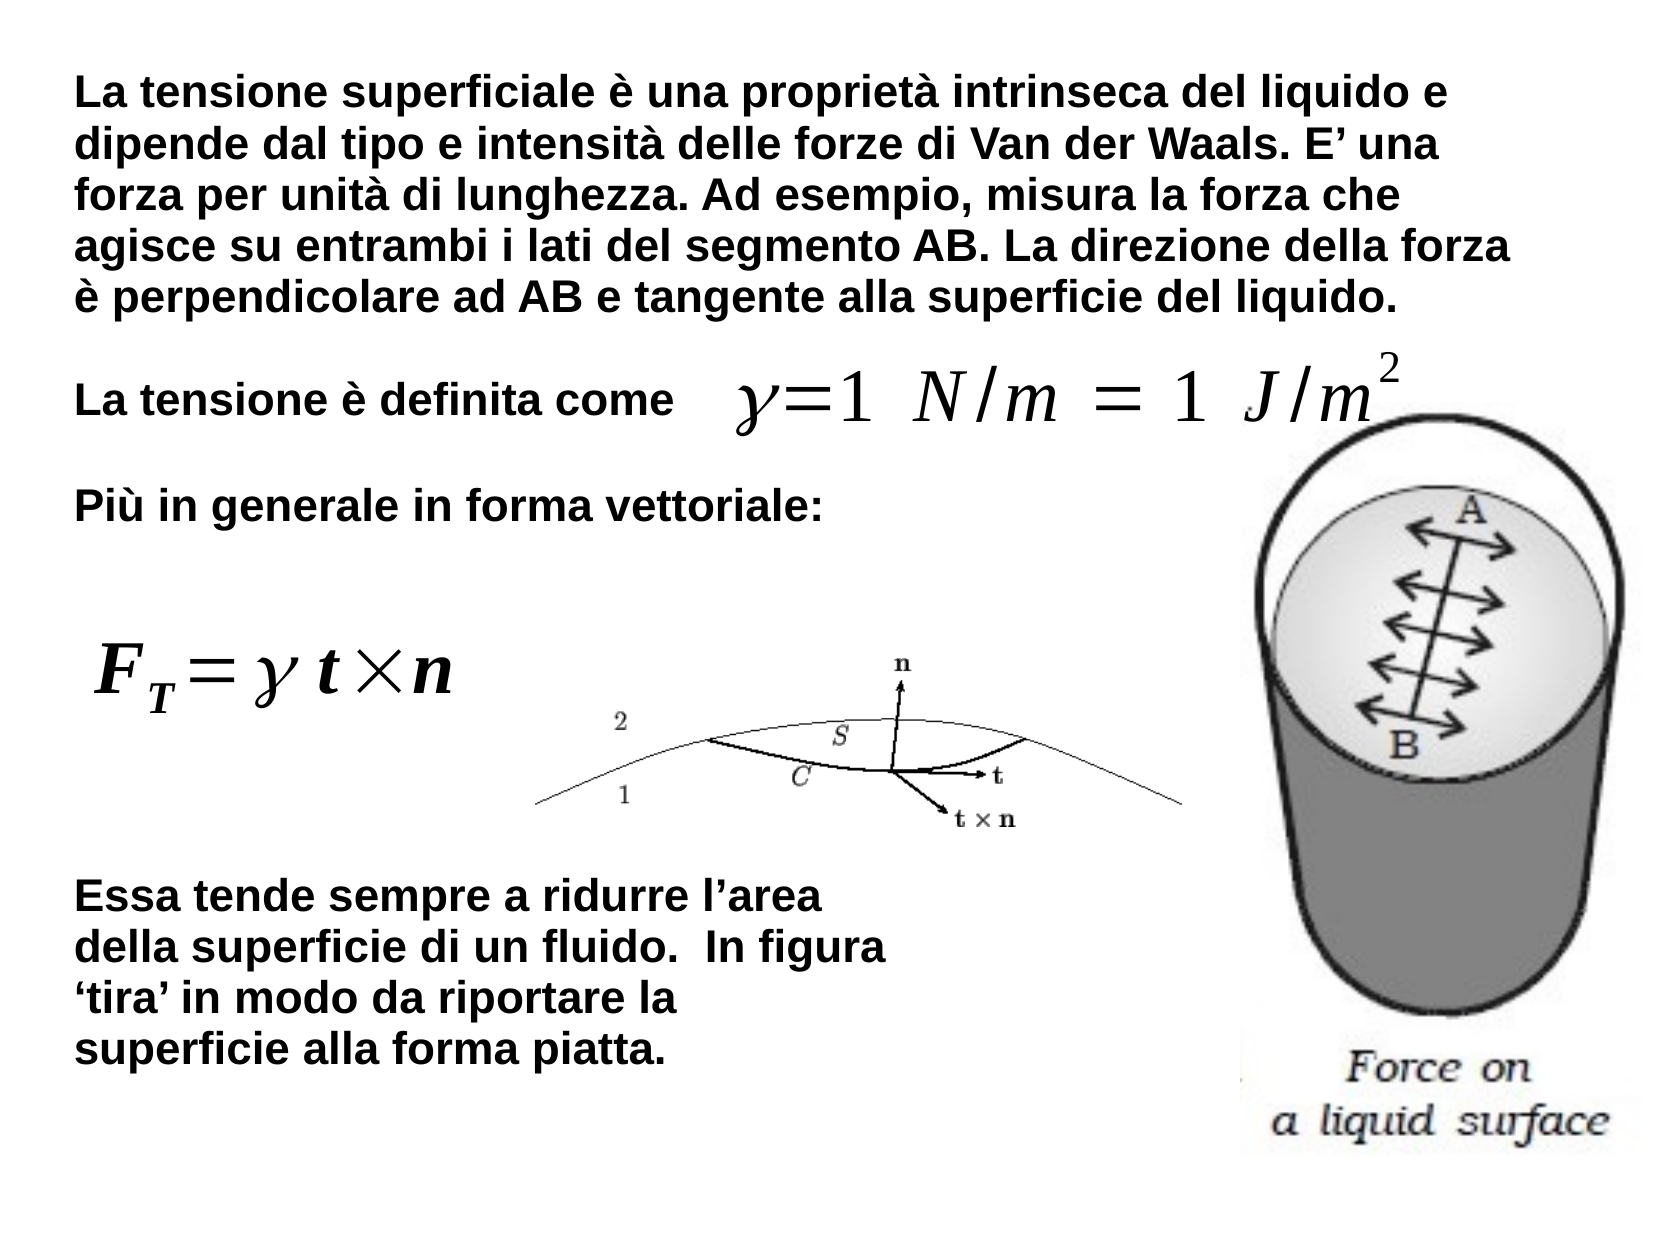

La tensione superficiale è una proprietà intrinseca del liquido e dipende dal tipo e intensità delle forze di Van der Waals. E’ una forza per unità di lunghezza. Ad esempio, misura la forza che agisce su entrambi i lati del segmento AB. La direzione della forza è perpendicolare ad AB e tangente alla superficie del liquido.
La tensione è definita come
Più in generale in forma vettoriale:
Essa tende sempre a ridurre l’area della superficie di un fluido. In figura ‘tira’ in modo da riportare la superficie alla forma piatta.